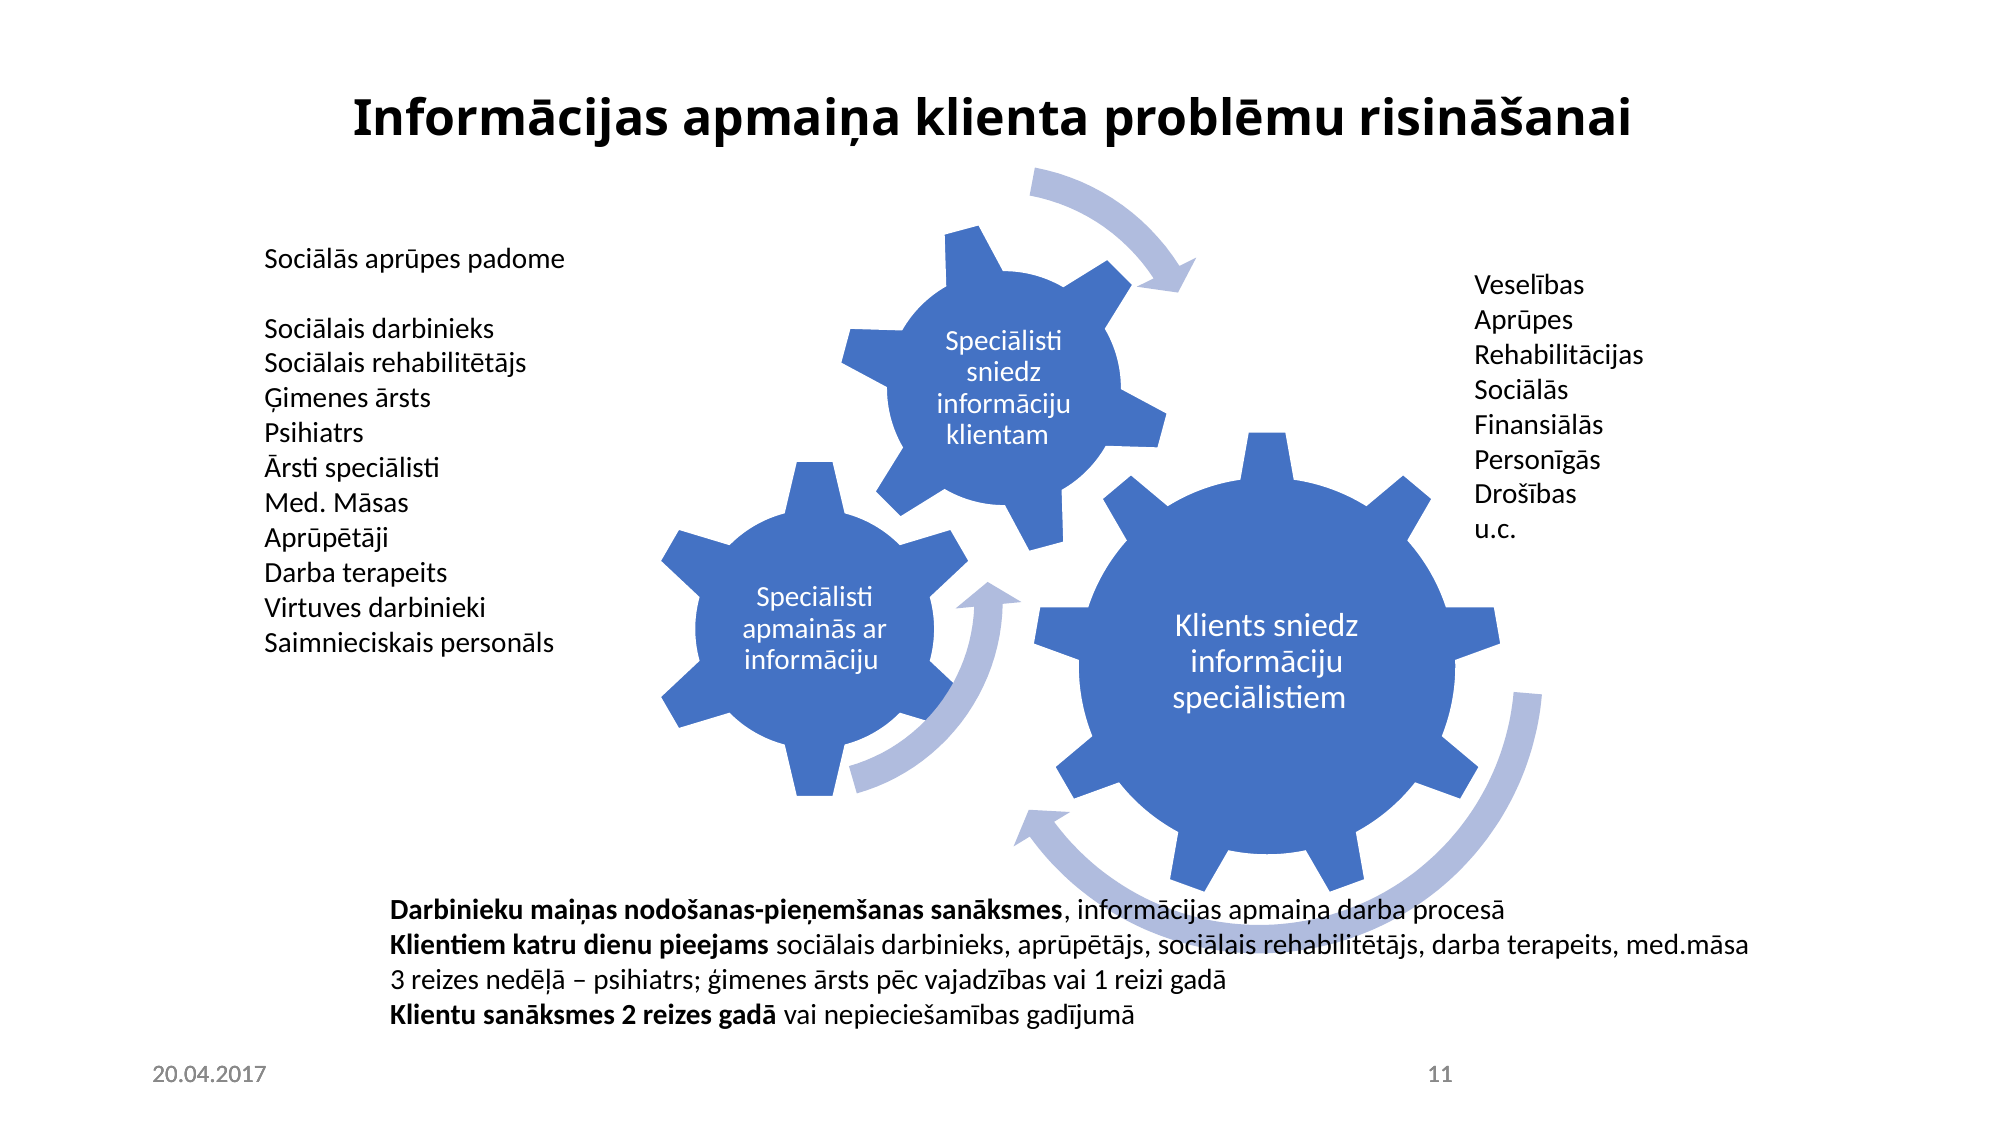

# Informācijas apmaiņa klienta problēmu risināšanai
Speciālisti sniedz informāciju klientam
Klients sniedz informāciju speciālistiem
Speciālisti apmainās ar informāciju
Sociālās aprūpes padome
Sociālais darbinieks
Sociālais rehabilitētājs
Ģimenes ārsts
Psihiatrs
Ārsti speciālisti
Med. Māsas
Aprūpētāji
Darba terapeits
Virtuves darbinieki
Saimnieciskais personāls
Veselības
Aprūpes
Rehabilitācijas
Sociālās
Finansiālās
Personīgās
Drošības
u.c.
Darbinieku maiņas nodošanas-pieņemšanas sanāksmes, informācijas apmaiņa darba procesā
Klientiem katru dienu pieejams sociālais darbinieks, aprūpētājs, sociālais rehabilitētājs, darba terapeits, med.māsa
3 reizes nedēļā – psihiatrs; ģimenes ārsts pēc vajadzības vai 1 reizi gadā
Klientu sanāksmes 2 reizes gadā vai nepieciešamības gadījumā
20.04.2017
20.04.2017
20.04.2017